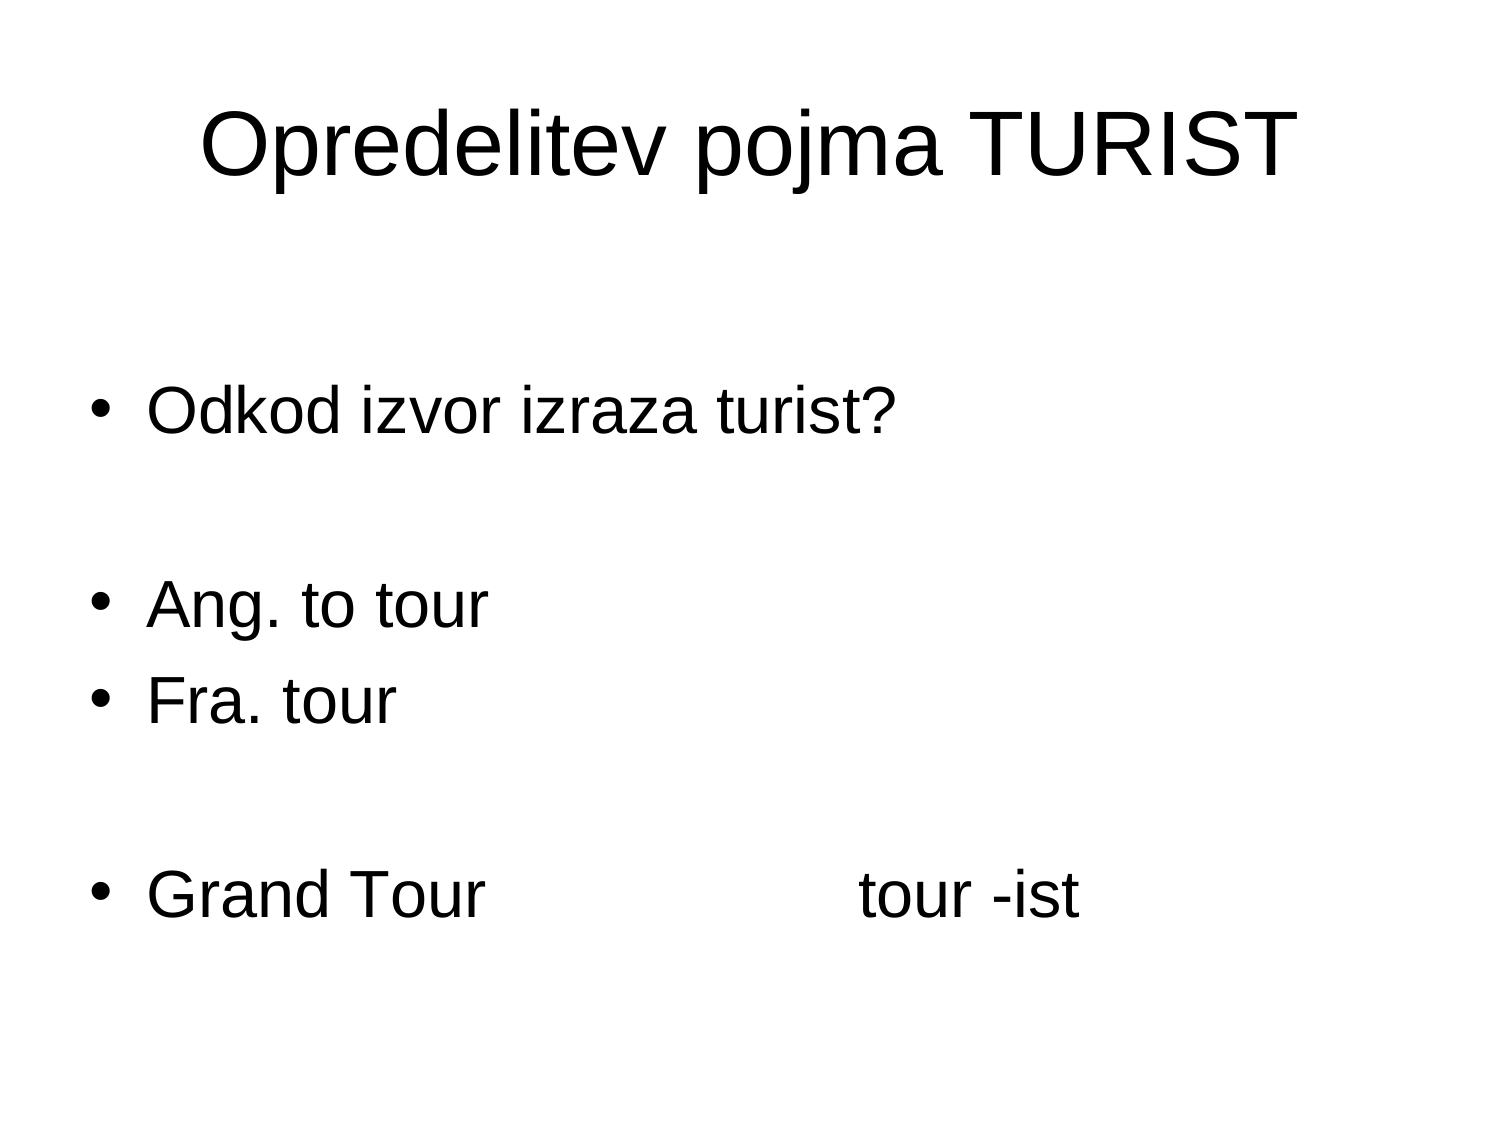

# Opredelitev pojma TURIST
Odkod izvor izraza turist?
Ang. to tour
Fra. tour
Grand Tour 			 tour -ist